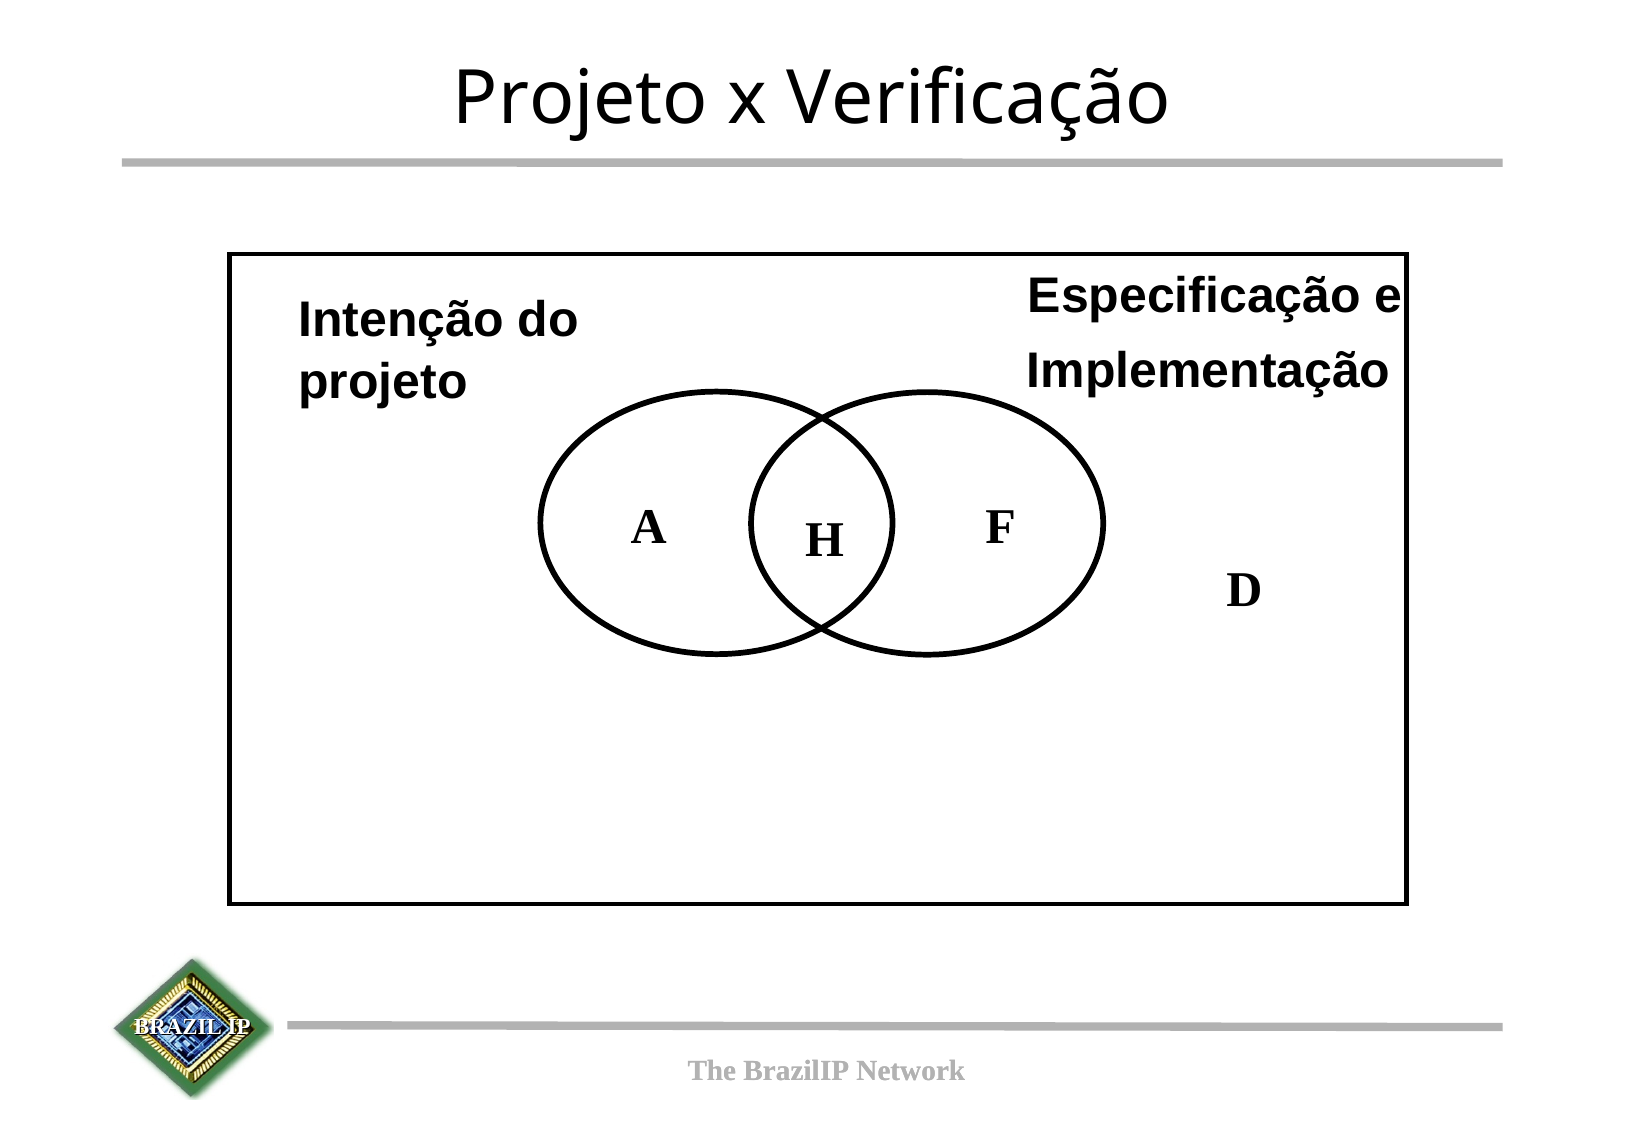

# Projeto x Verificação
Especificação e
Intenção do
projeto
Implementação
A
F
H
D